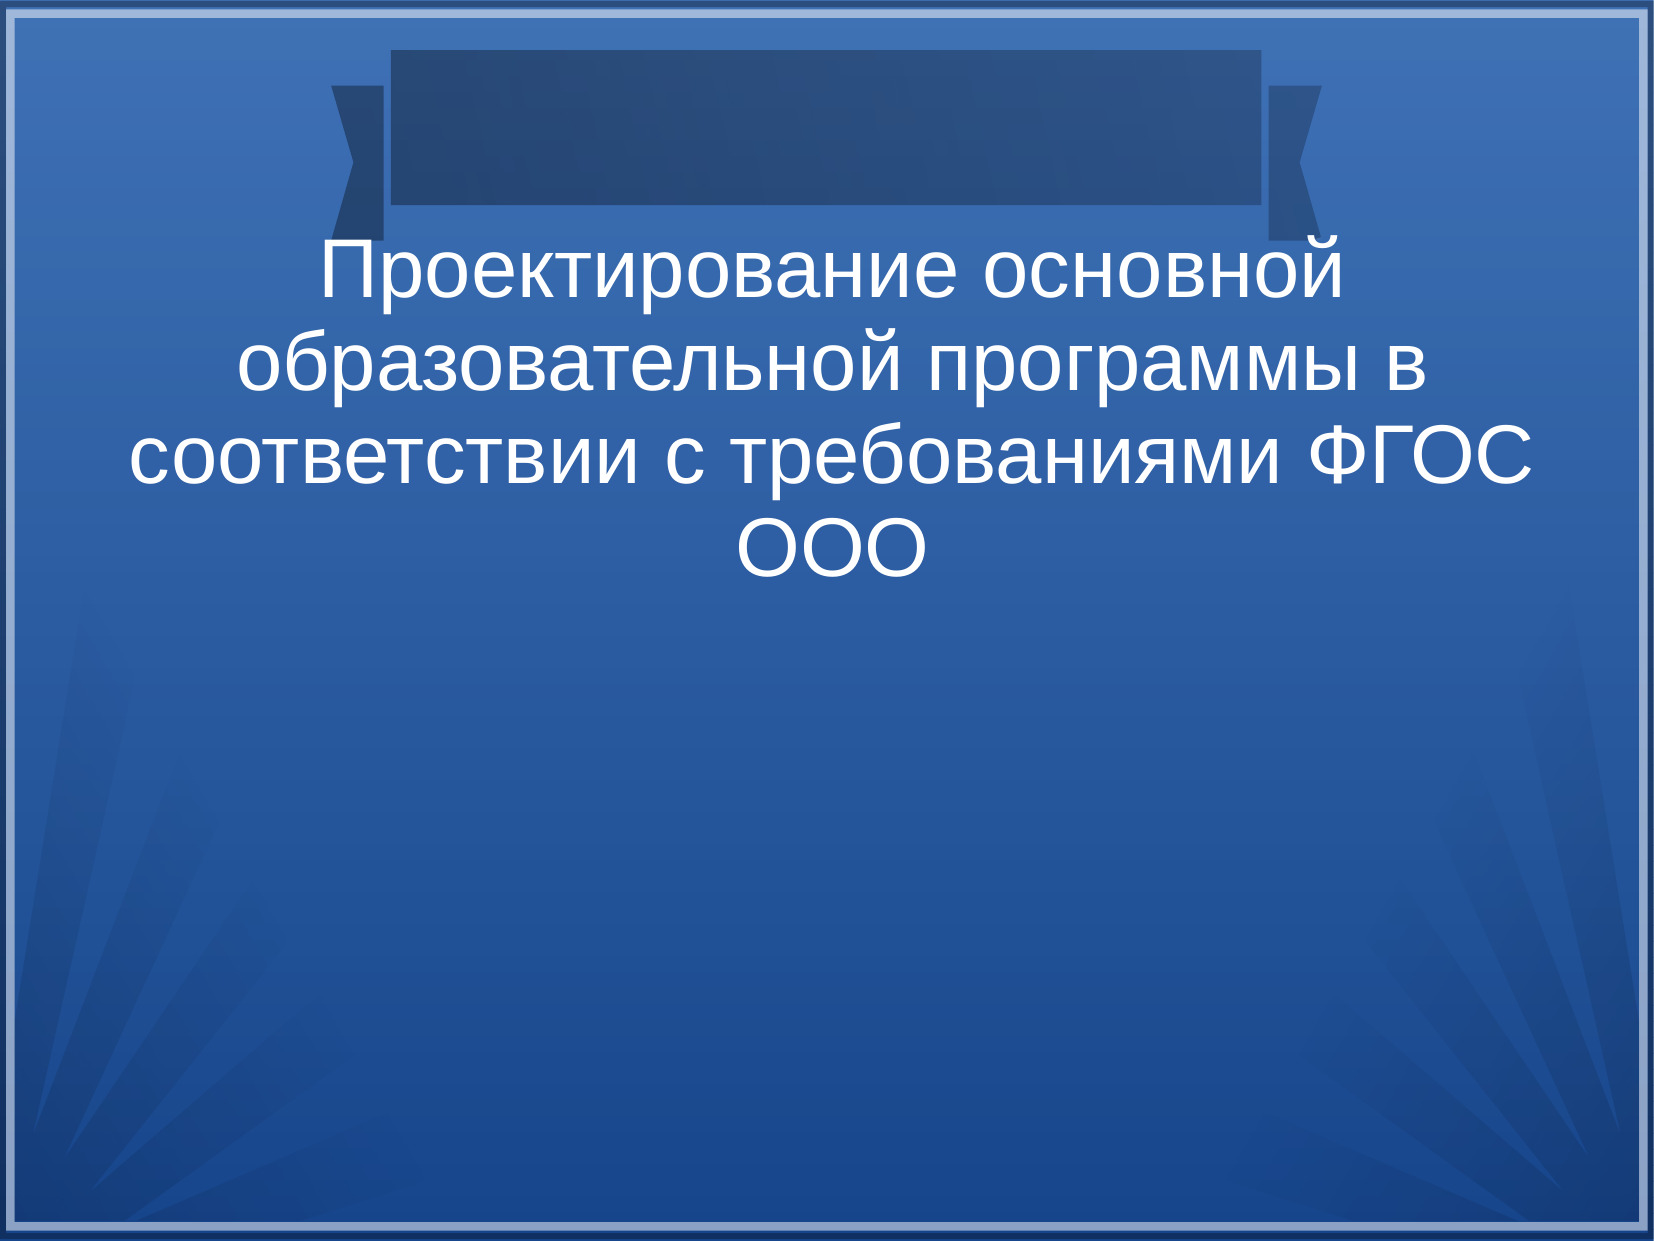

# Проектирование основной образовательной программы в соответствии с требованиями ФГОС ООО